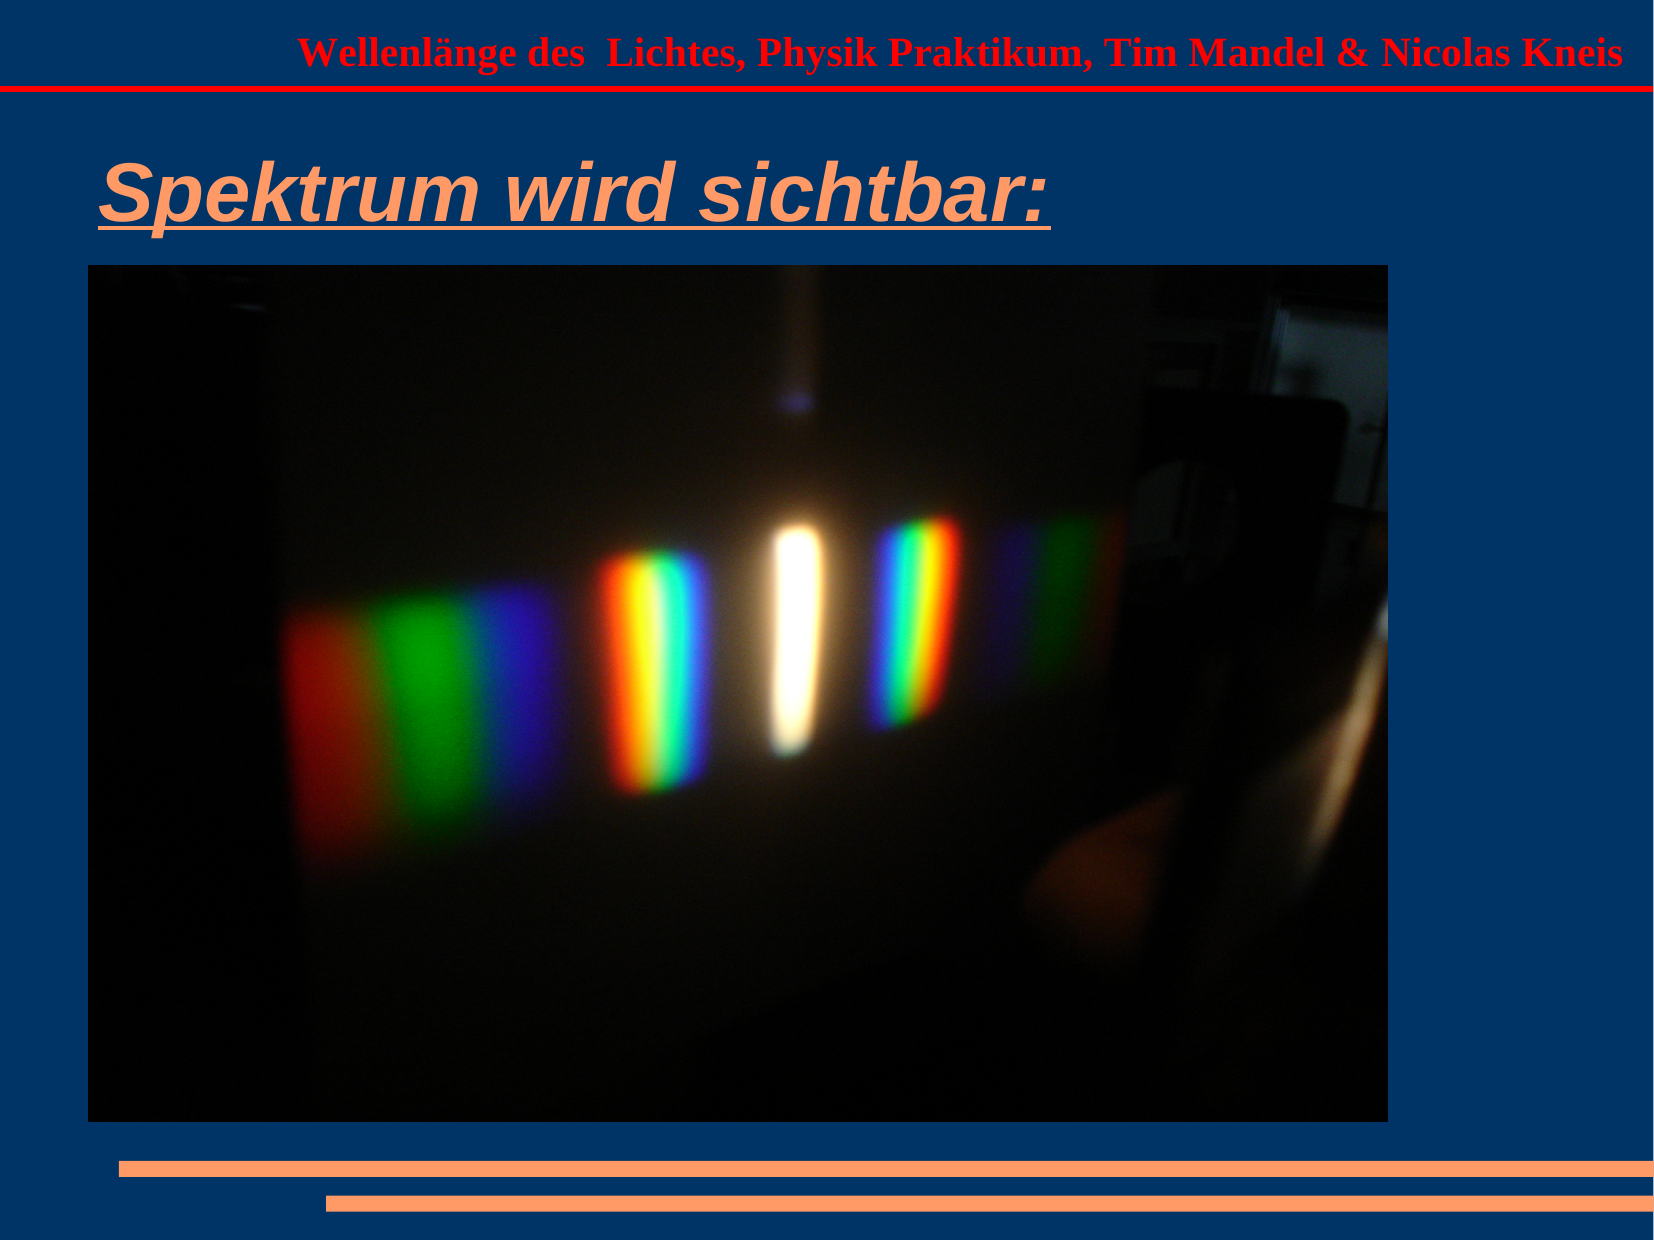

Wellenlänge des Lichtes, Physik Praktikum, Tim Mandel & Nicolas Kneis
# Spektrum wird sichtbar: